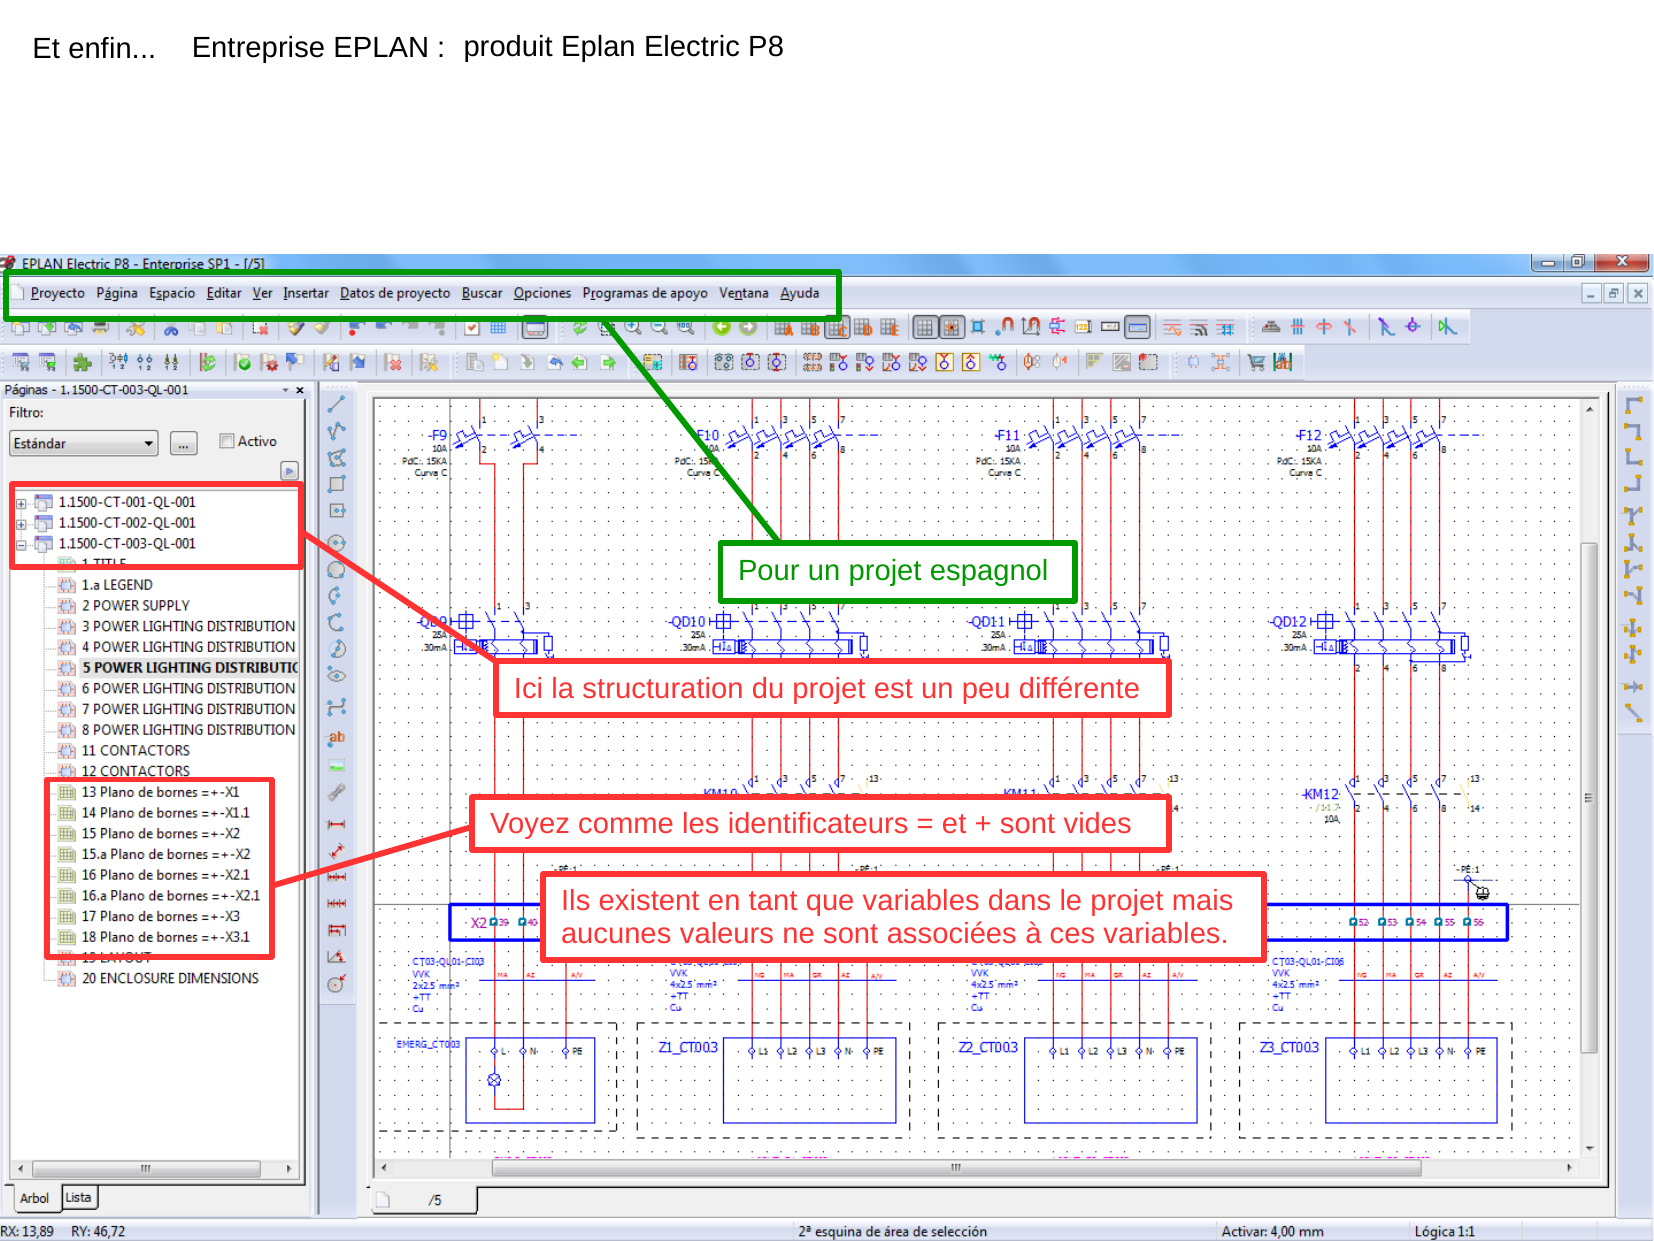

produit Eplan Electric P8
Entreprise EPLAN :
Et enfin...
Pour un projet espagnol
Ici la structuration du projet est un peu différente
Voyez comme les identificateurs = et + sont vides
Ils existent en tant que variables dans le projet mais aucunes valeurs ne sont associées à ces variables.